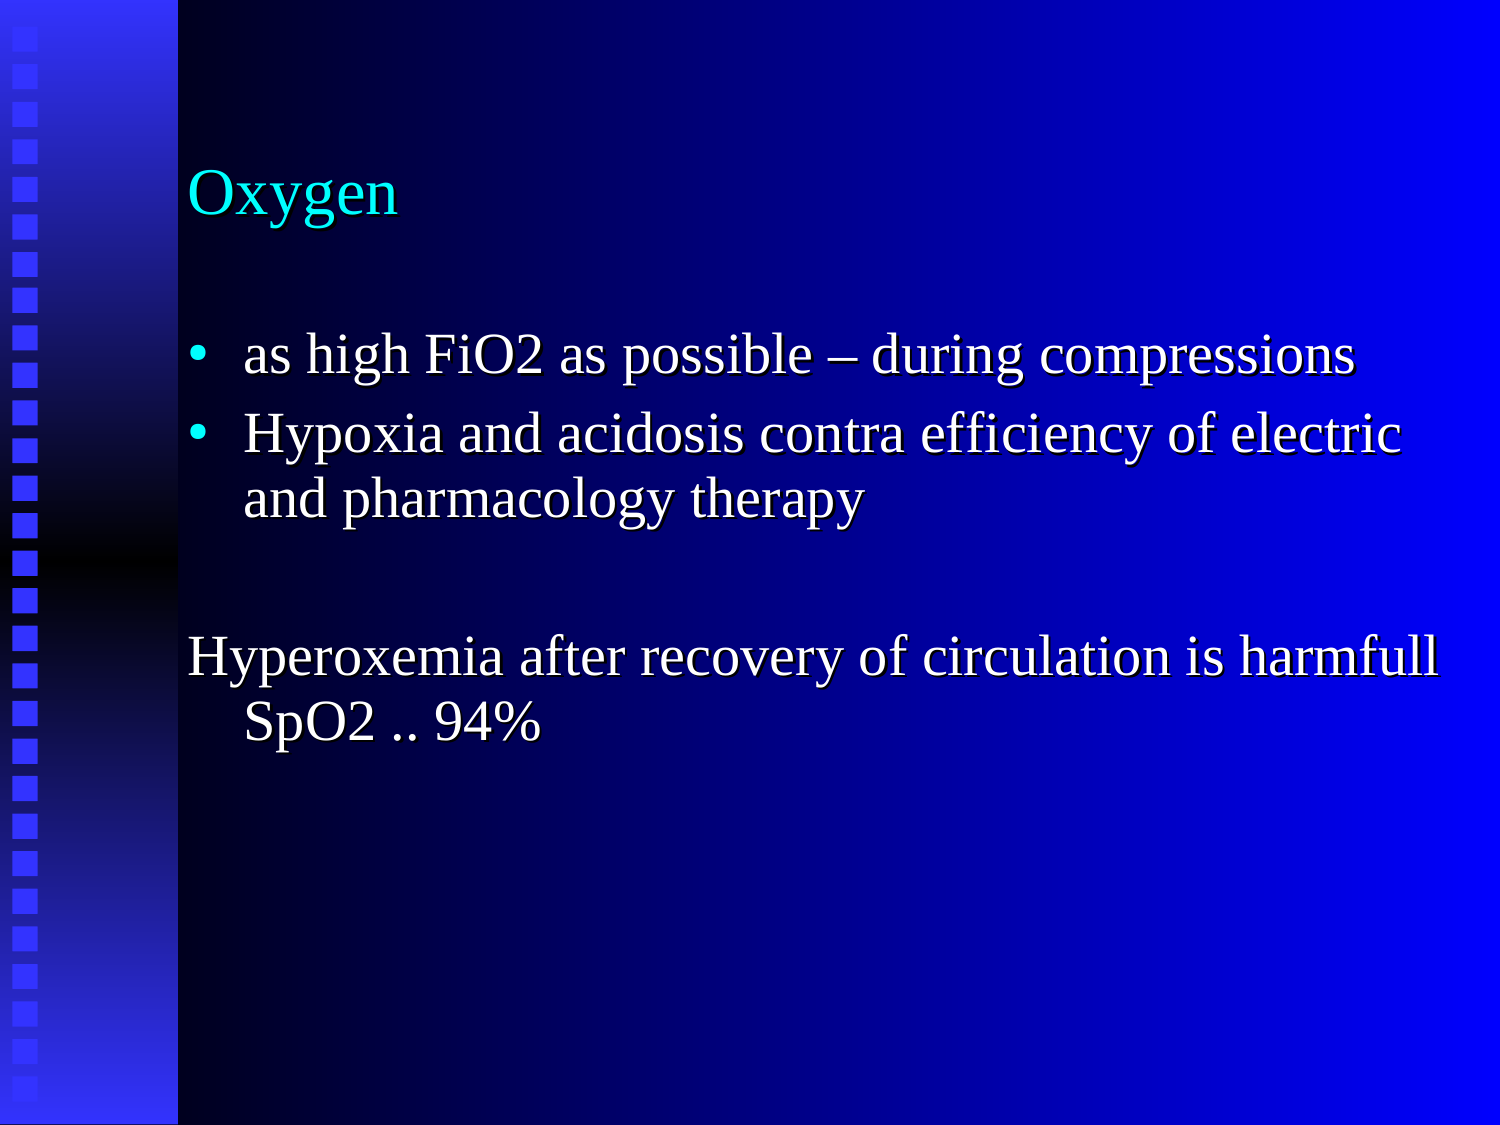

# Oxygen
as high FiO2 as possible – during compressions
Hypoxia and acidosis contra efficiency of electric and pharmacology therapy
Hyperoxemia after recovery of circulation is harmfull
SpO2 .. 94%